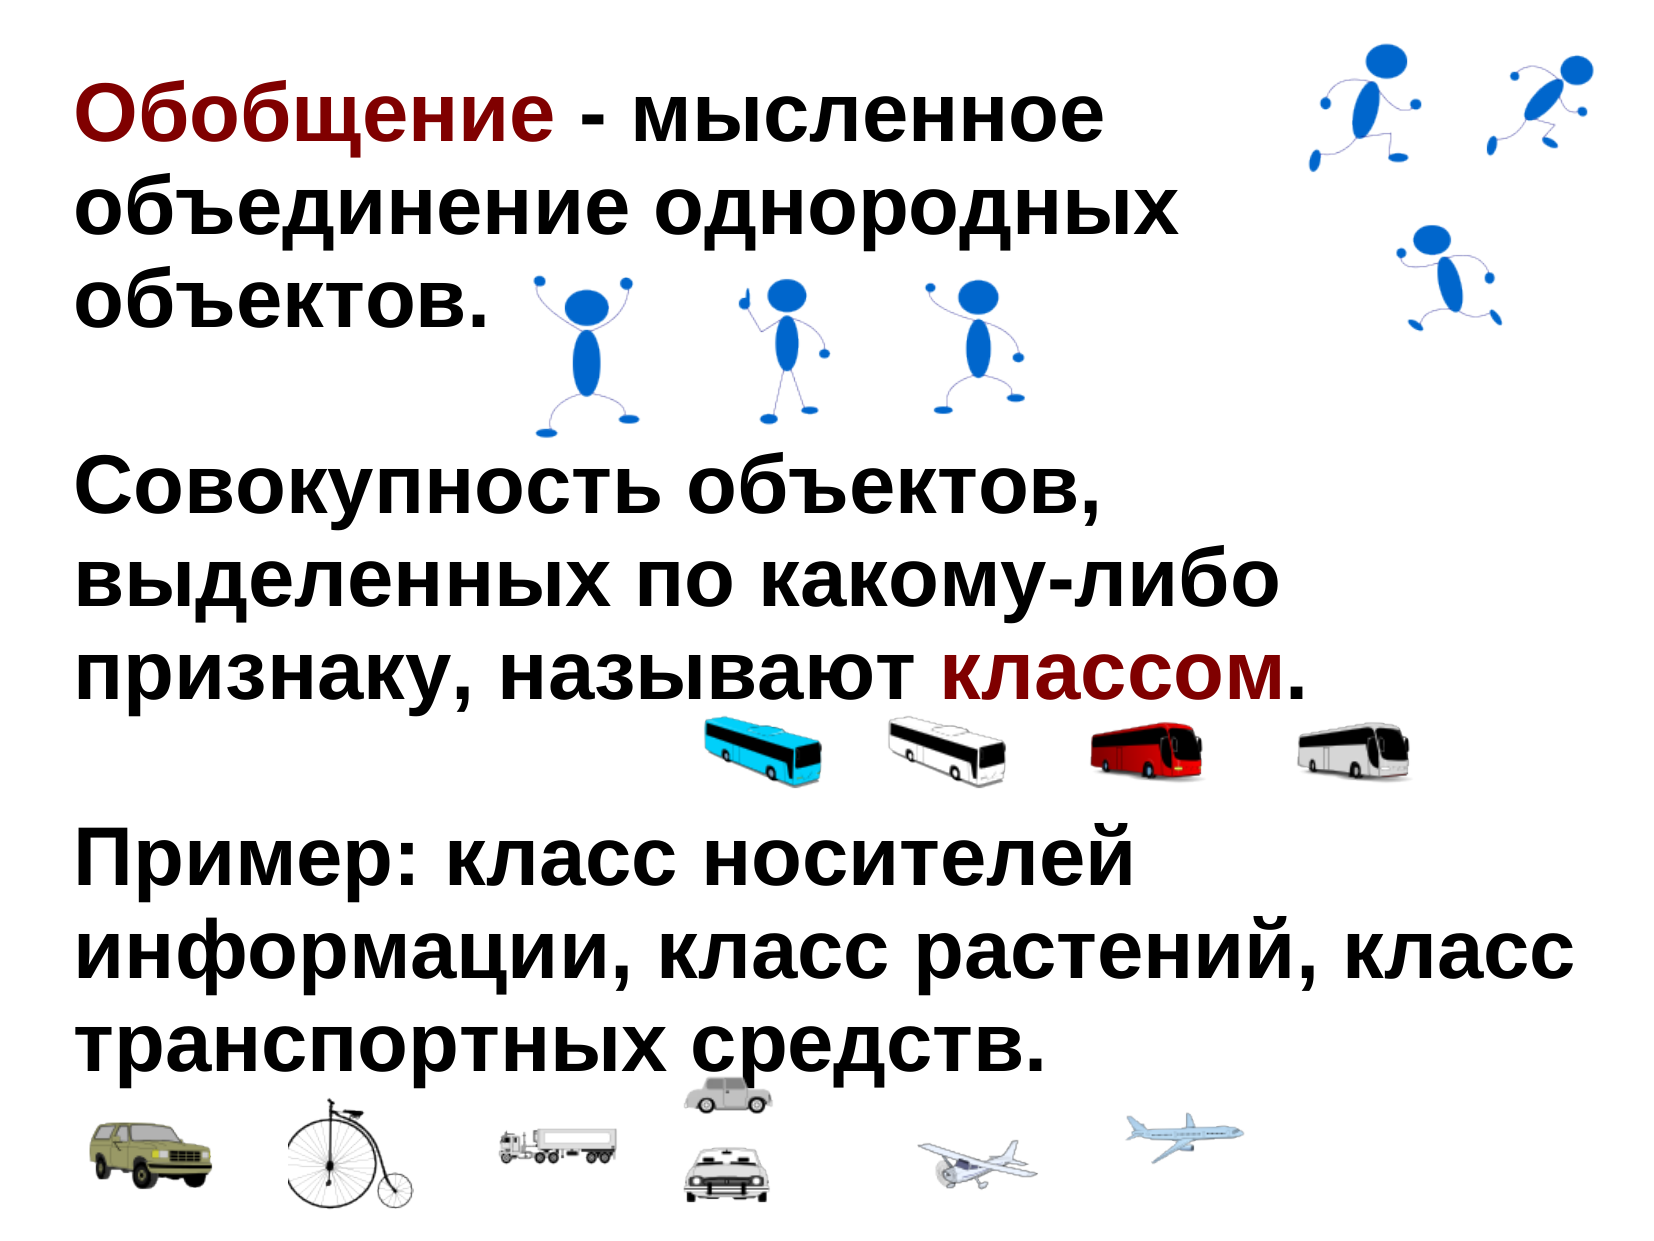

Обобщение - мысленное объединение однородных объектов.
Совокупность объектов, выделенных по какому-либо признаку, называют классом.
Пример: класс носителей информации, класс растений, класс транспортных средств.